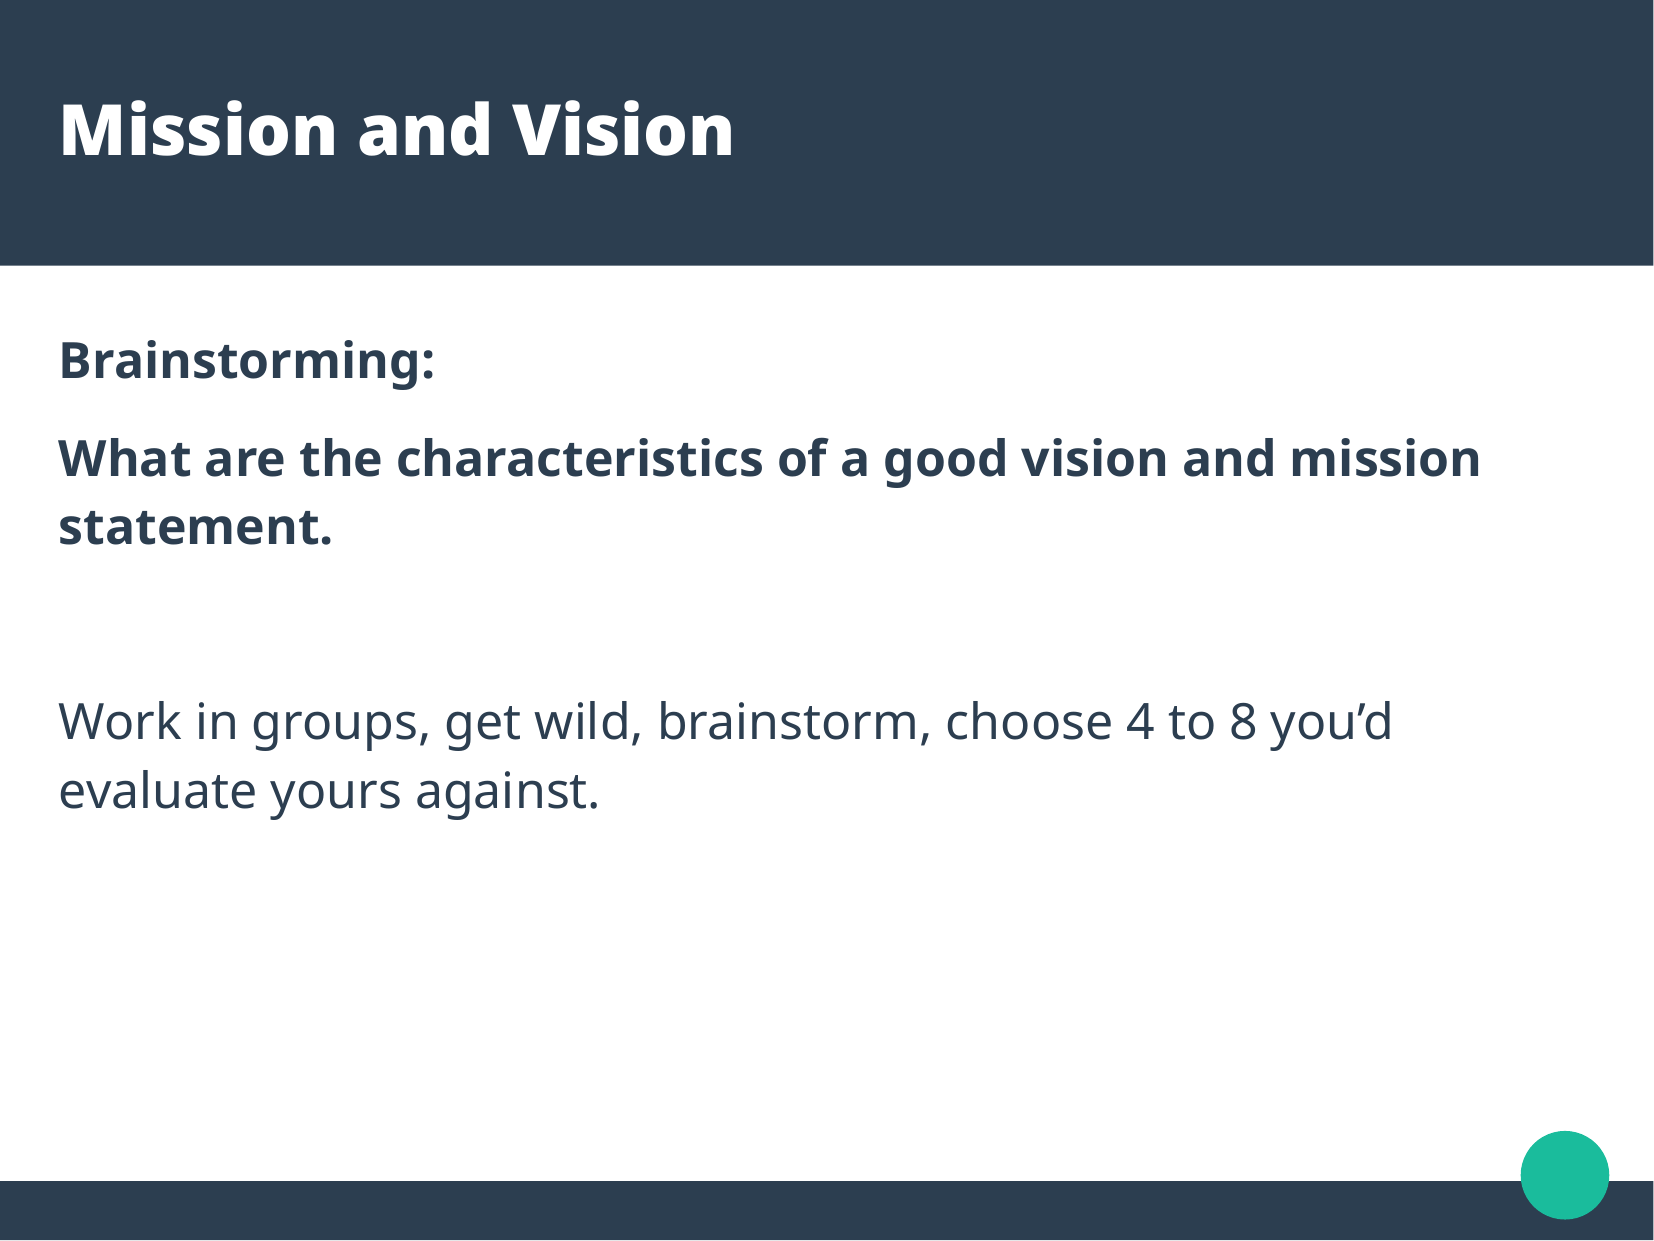

# Mission and Vision
Brainstorming:
What are the characteristics of a good vision and mission statement.
Work in groups, get wild, brainstorm, choose 4 to 8 you’d evaluate yours against.